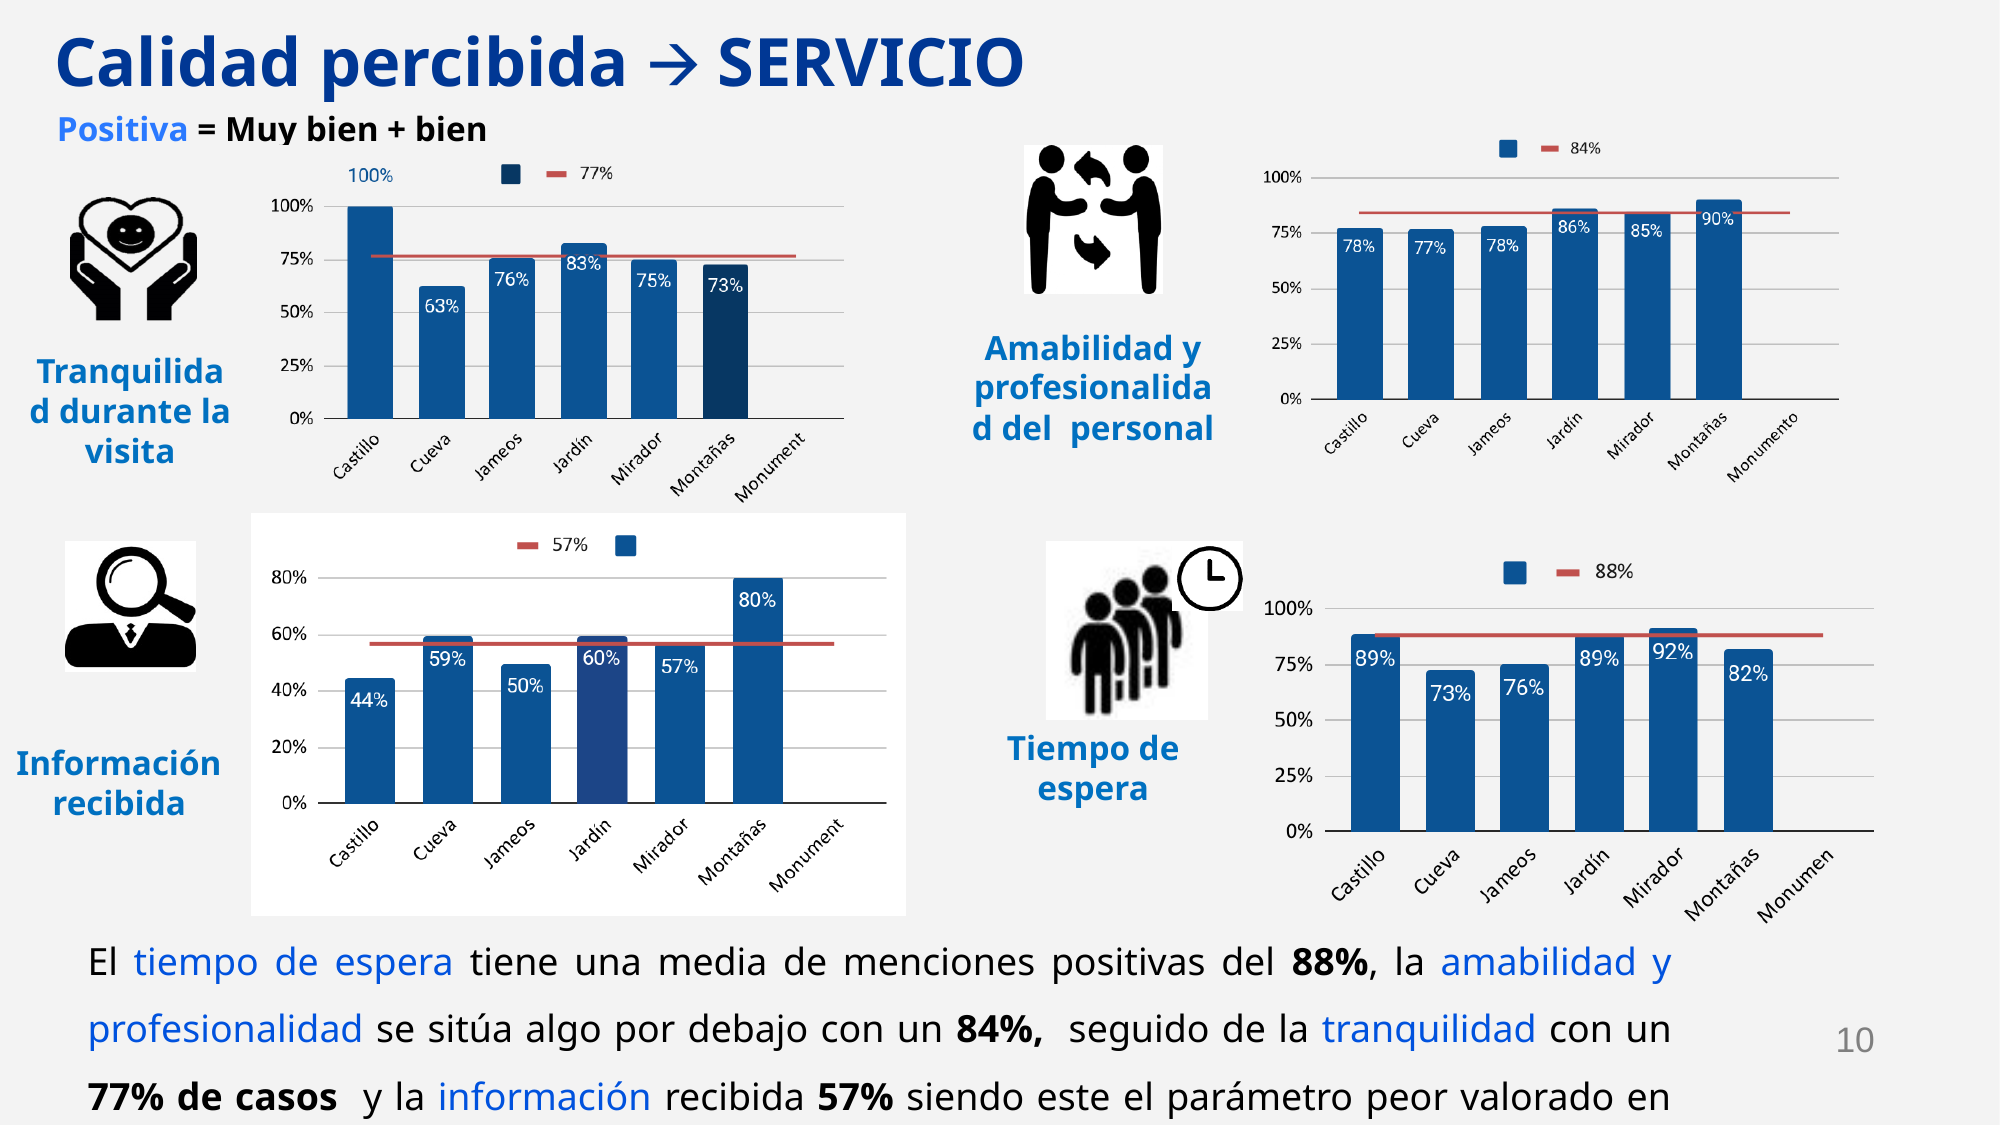

Calidad percibida 🡪 SERVICIO
Positiva = Muy bien + bien
Amabilidad y profesionalidad del personal
Tranquilidad durante la visita
Tiempo de espera
Información recibida
El tiempo de espera tiene una media de menciones positivas del 88%, la amabilidad y profesionalidad se sitúa algo por debajo con un 84%, seguido de la tranquilidad con un 77% de casos y la información recibida 57% siendo este el parámetro peor valorado en su conjunto.